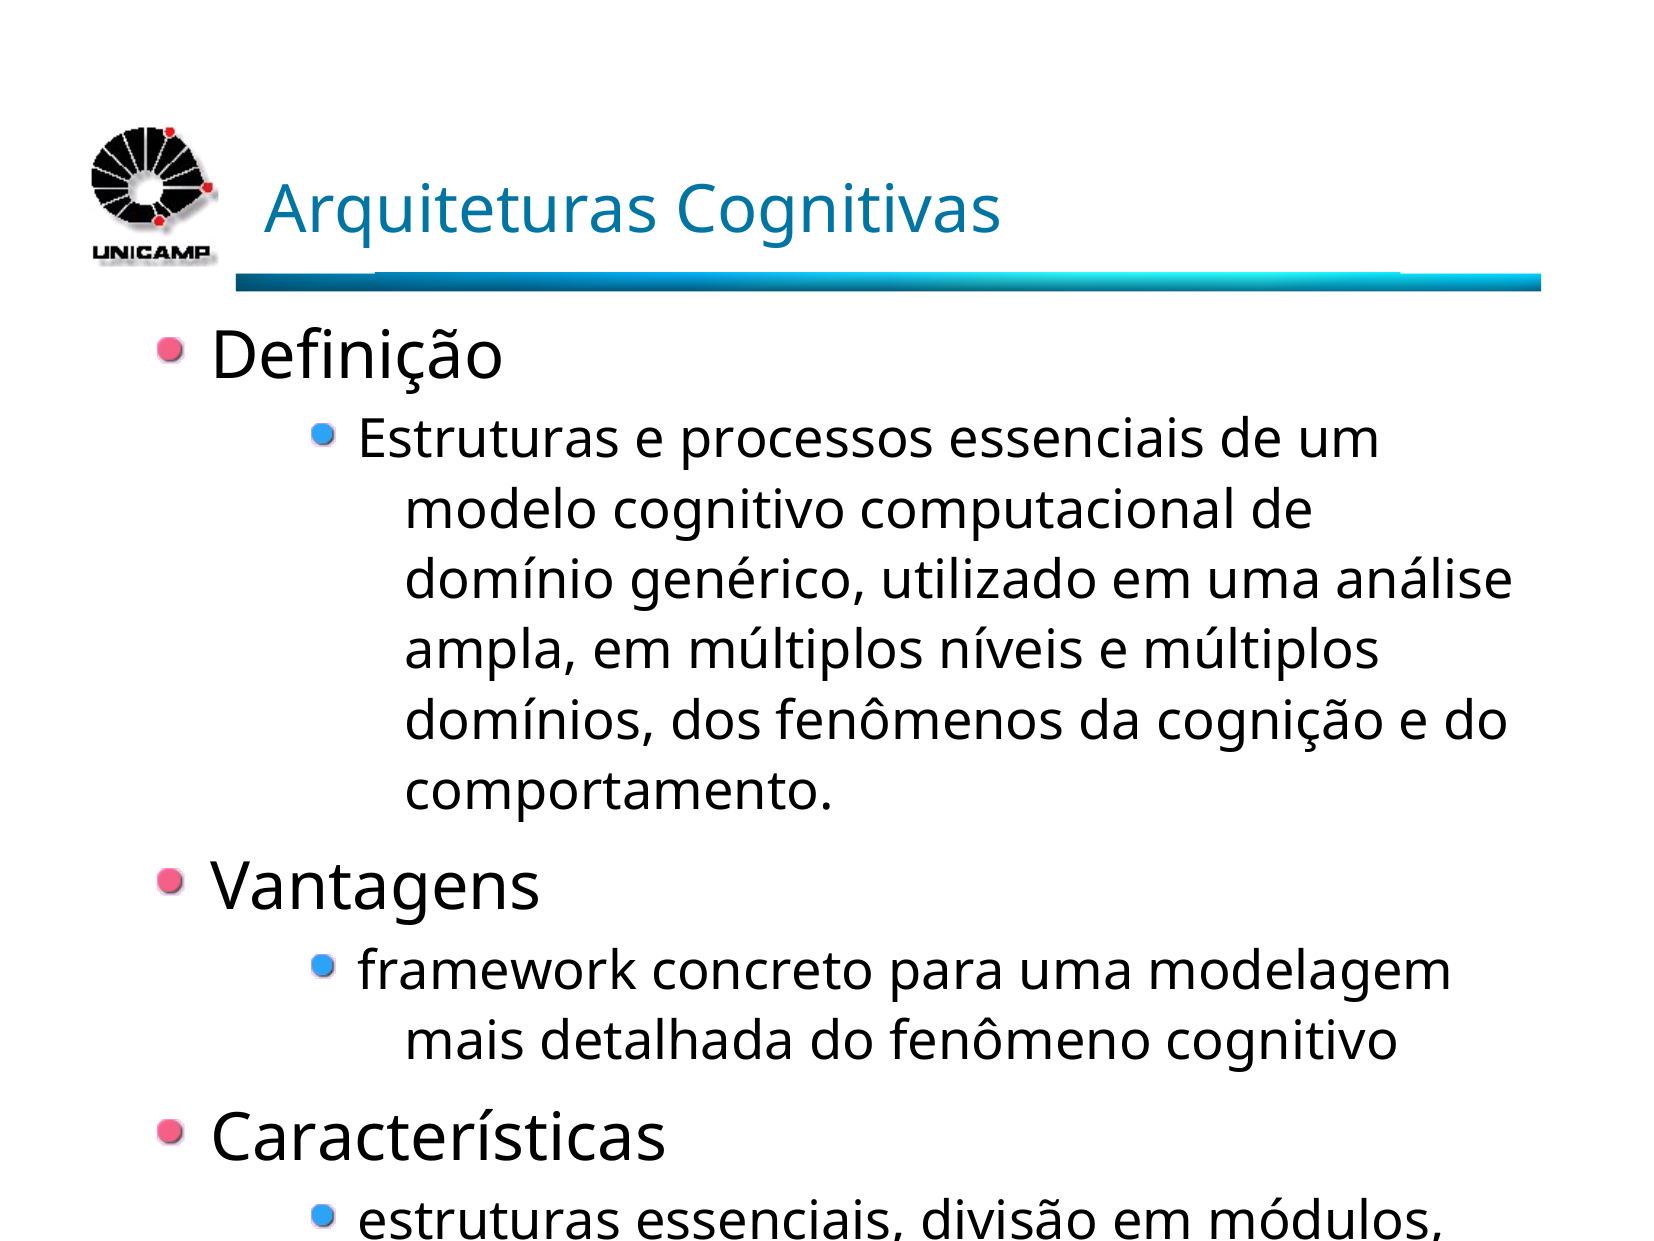

# Arquiteturas Cognitivas
Definição
Estruturas e processos essenciais de um modelo cognitivo computacional de domínio genérico, utilizado em uma análise ampla, em múltiplos níveis e múltiplos domínios, dos fenômenos da cognição e do comportamento.
Vantagens
framework concreto para uma modelagem mais detalhada do fenômeno cognitivo
Características
estruturas essenciais, divisão em módulos, relações entre módulos, além de outros aspectos